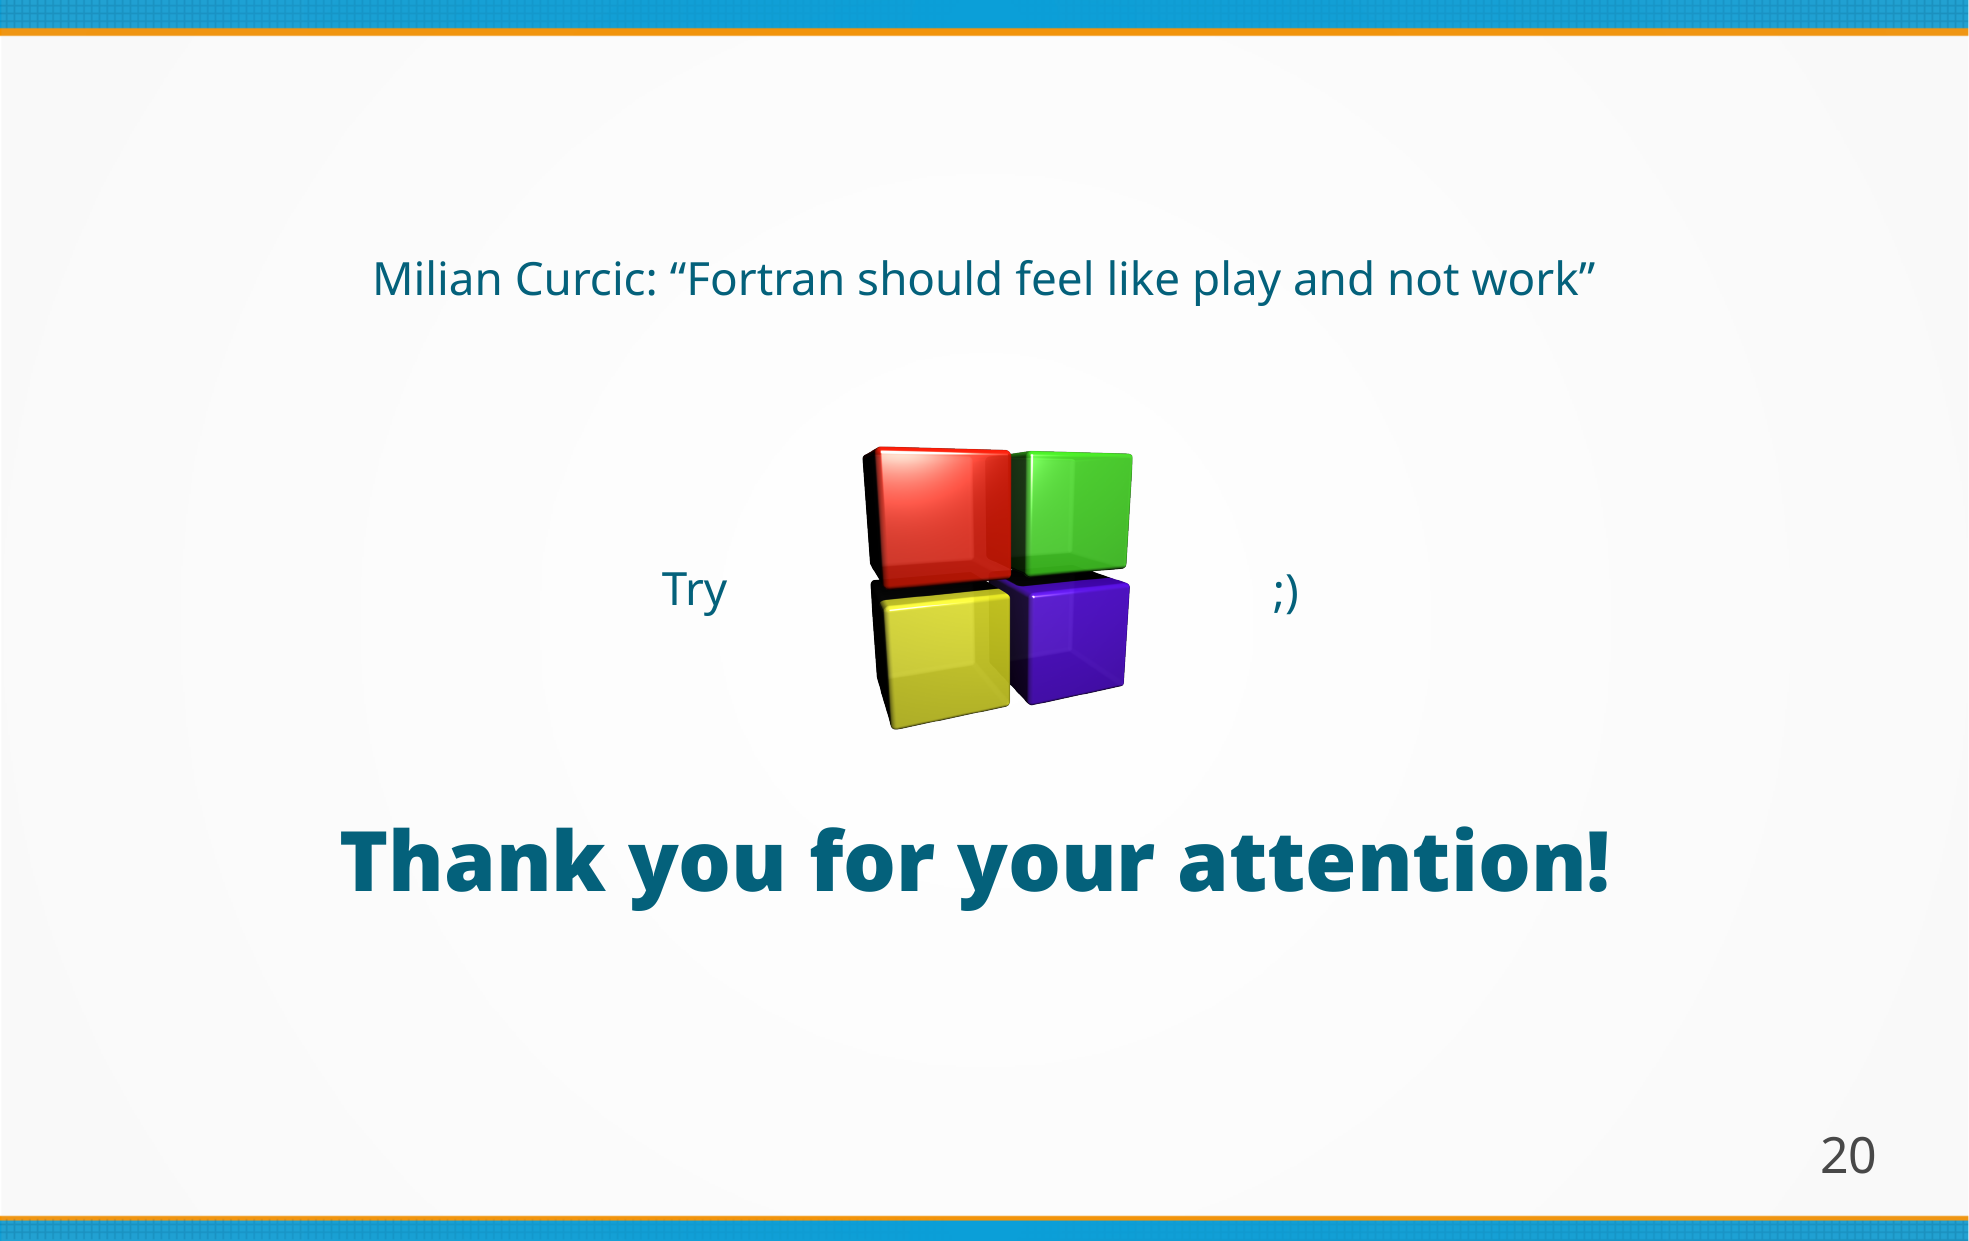

Milian Curcic: “Fortran should feel like play and not work”
Try
;)
# Thank you for your attention!
20